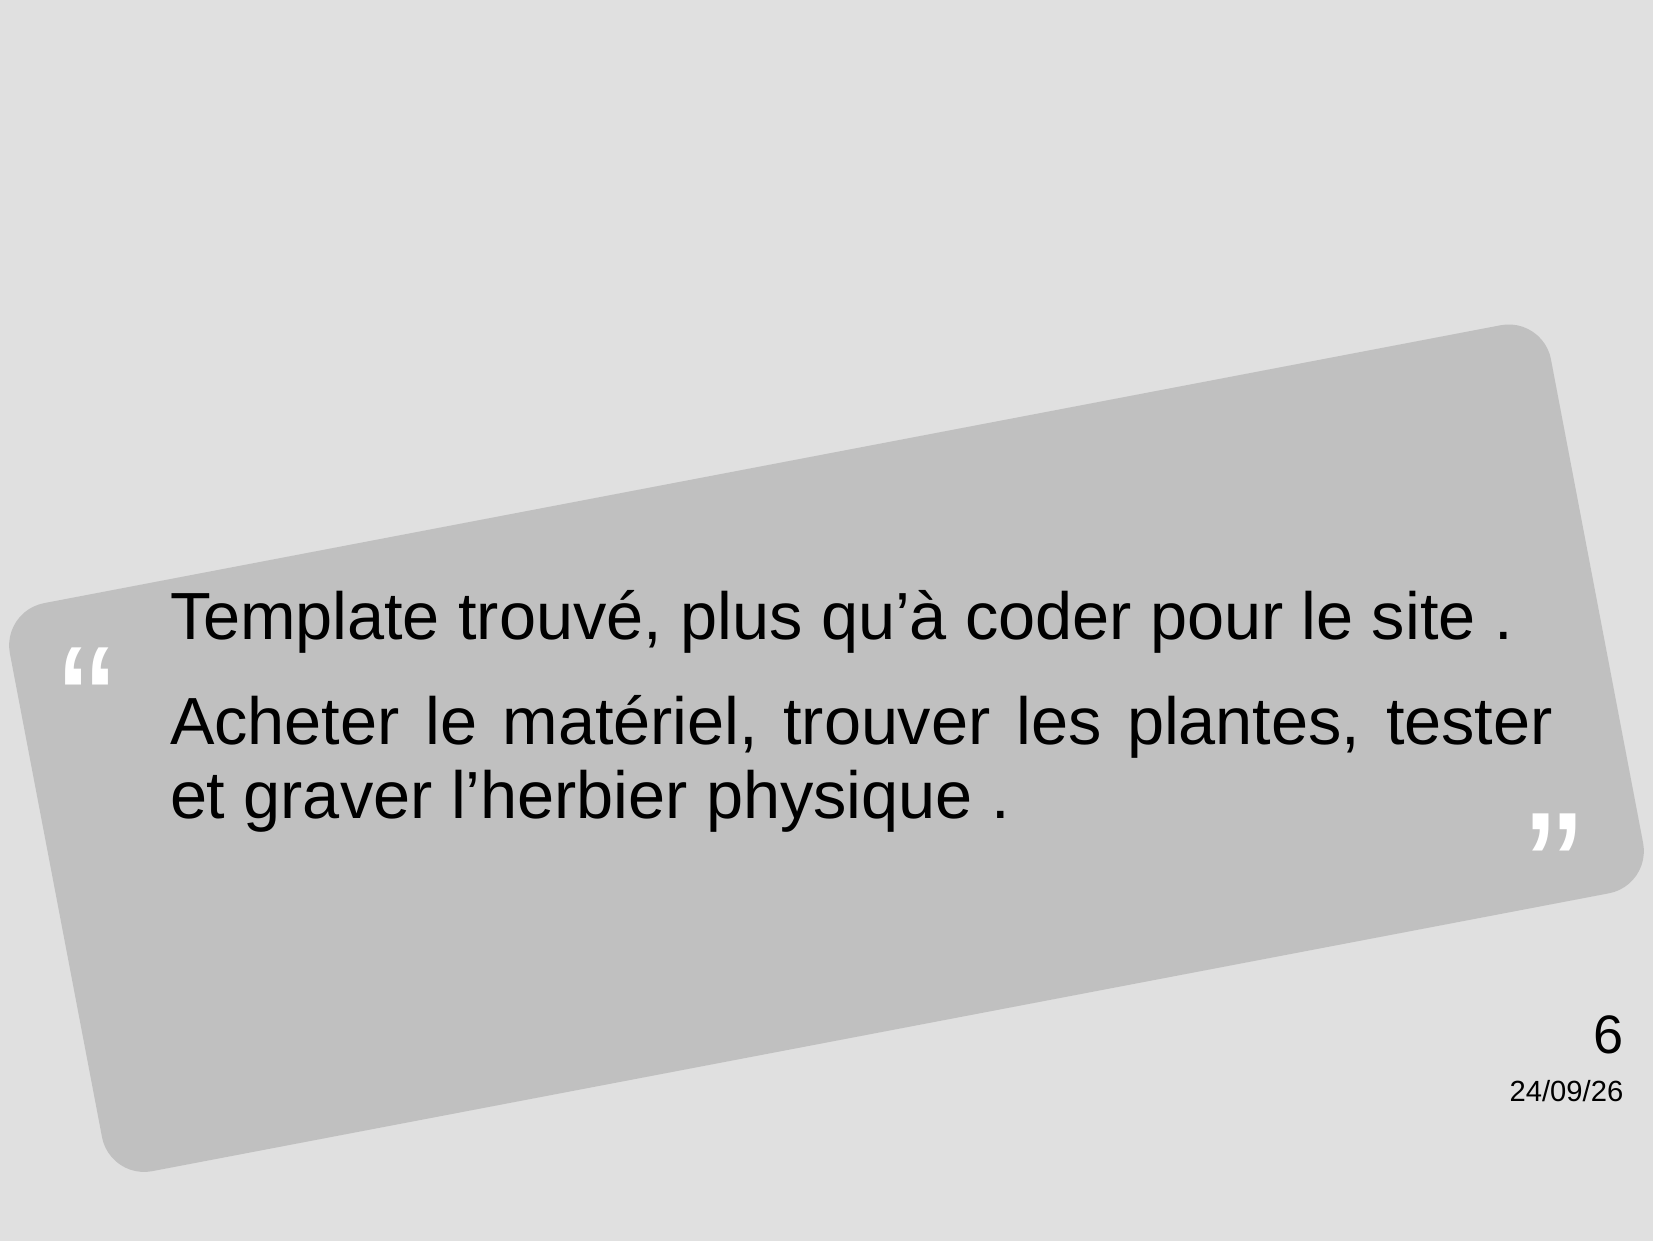

# Template trouvé, plus qu’à coder pour le site .
Acheter le matériel, trouver les plantes, tester et graver l’herbier physique .
6